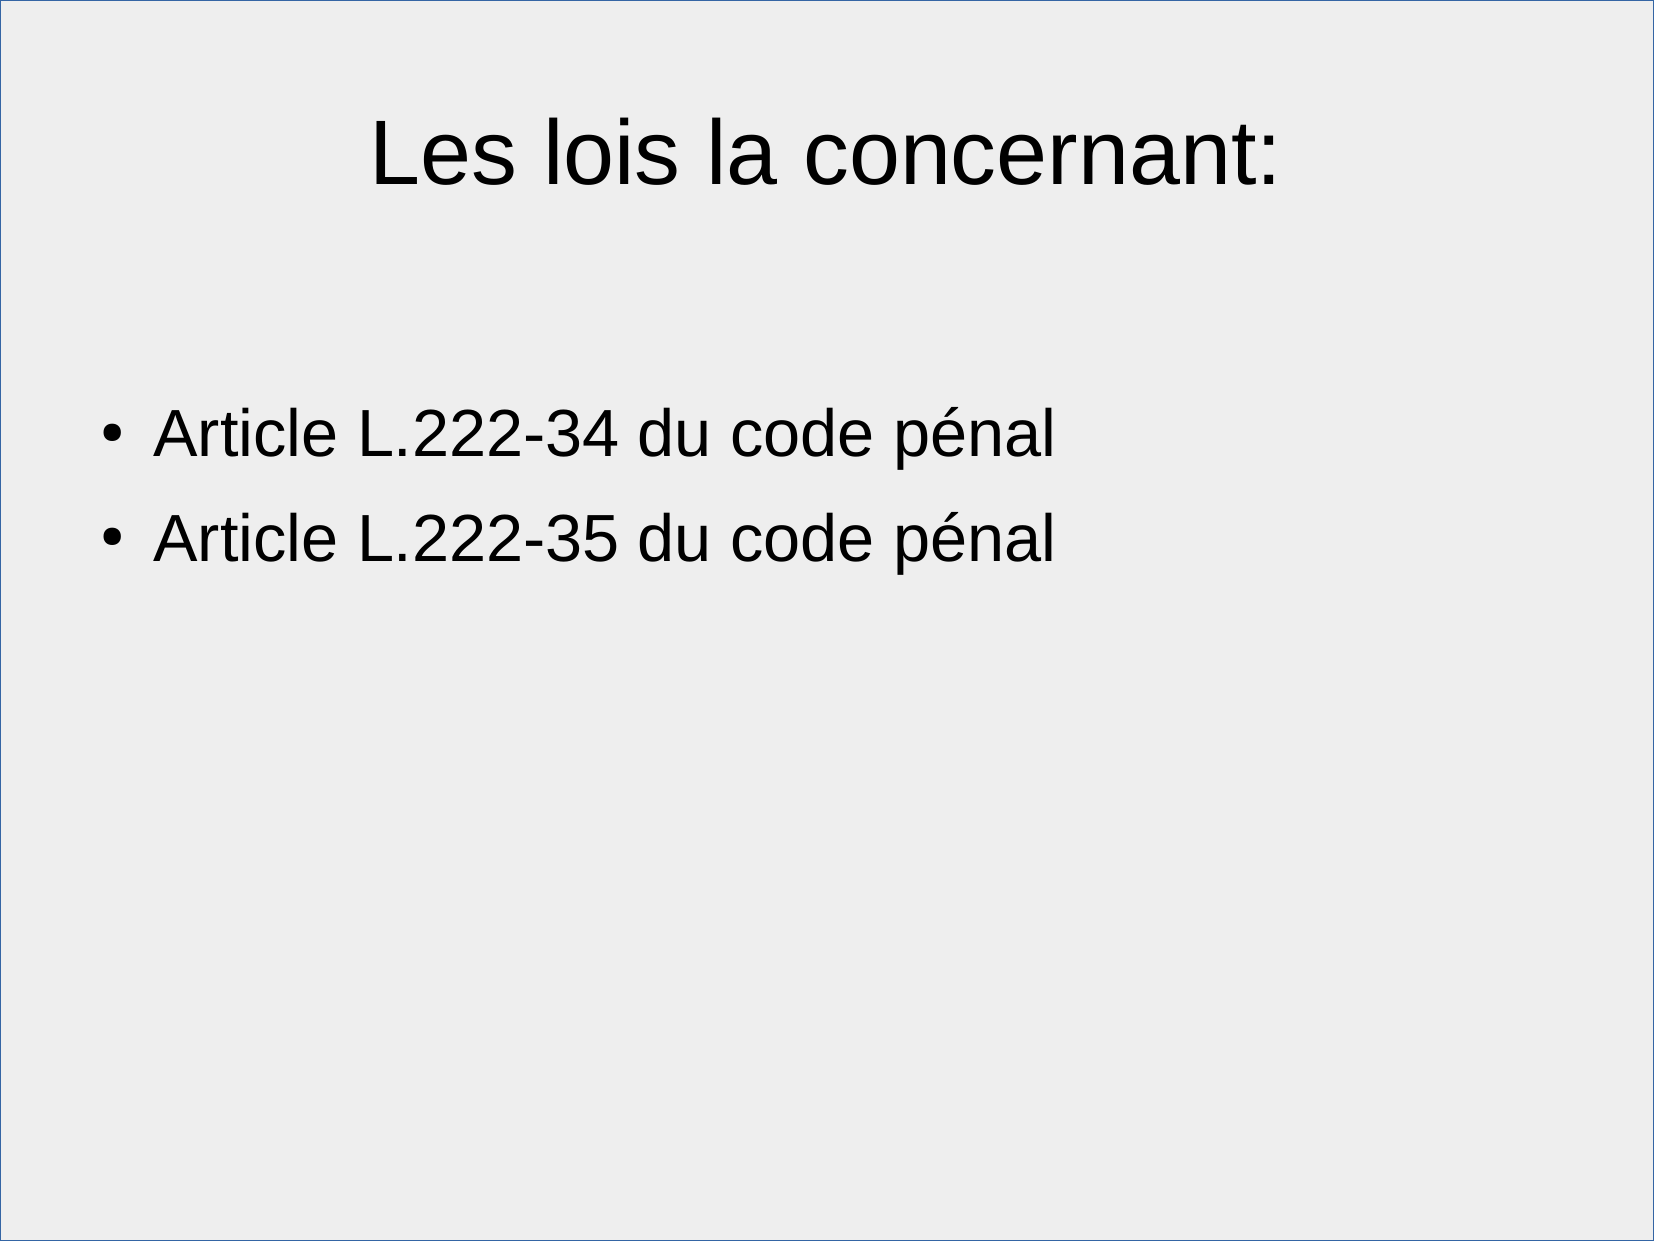

# Les lois la concernant:
Article L.222-34 du code pénal
Article L.222-35 du code pénal